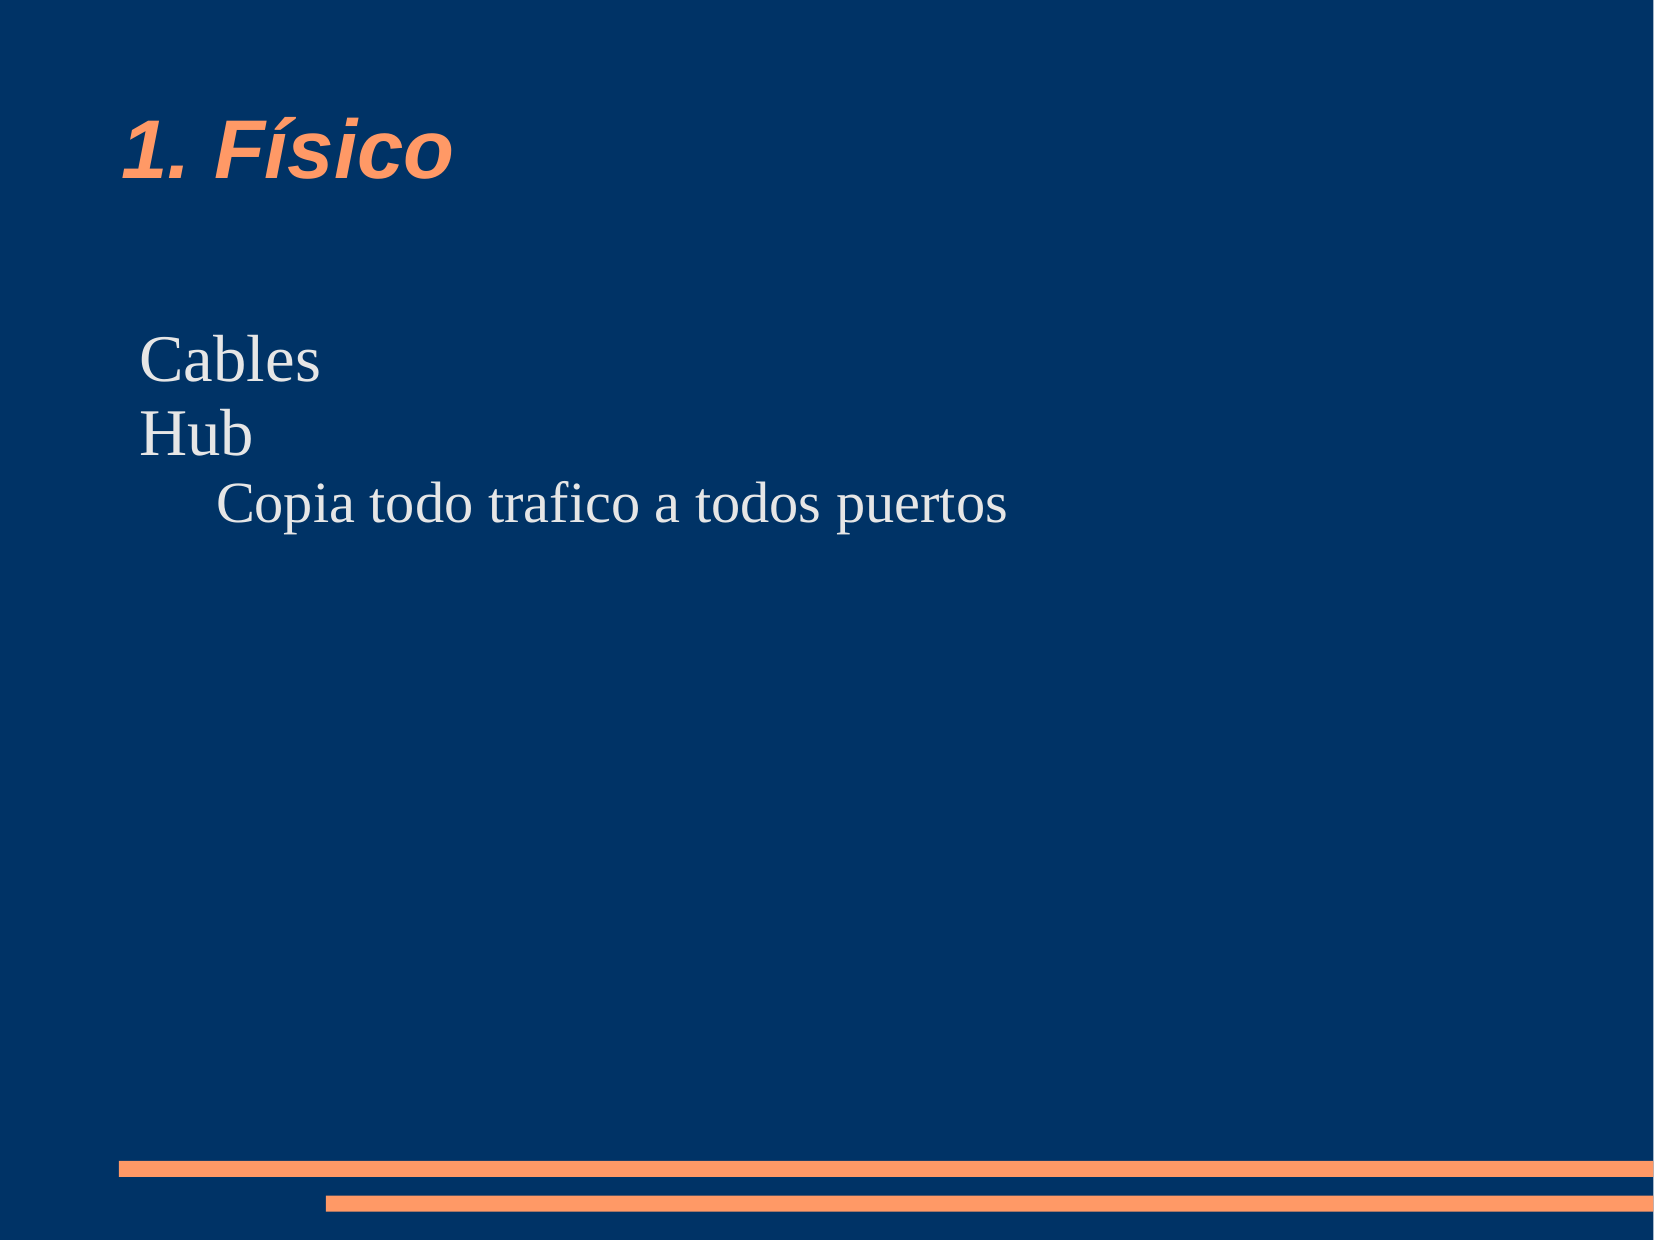

# 1. Físico
Cables
Hub
Copia todo trafico a todos puertos